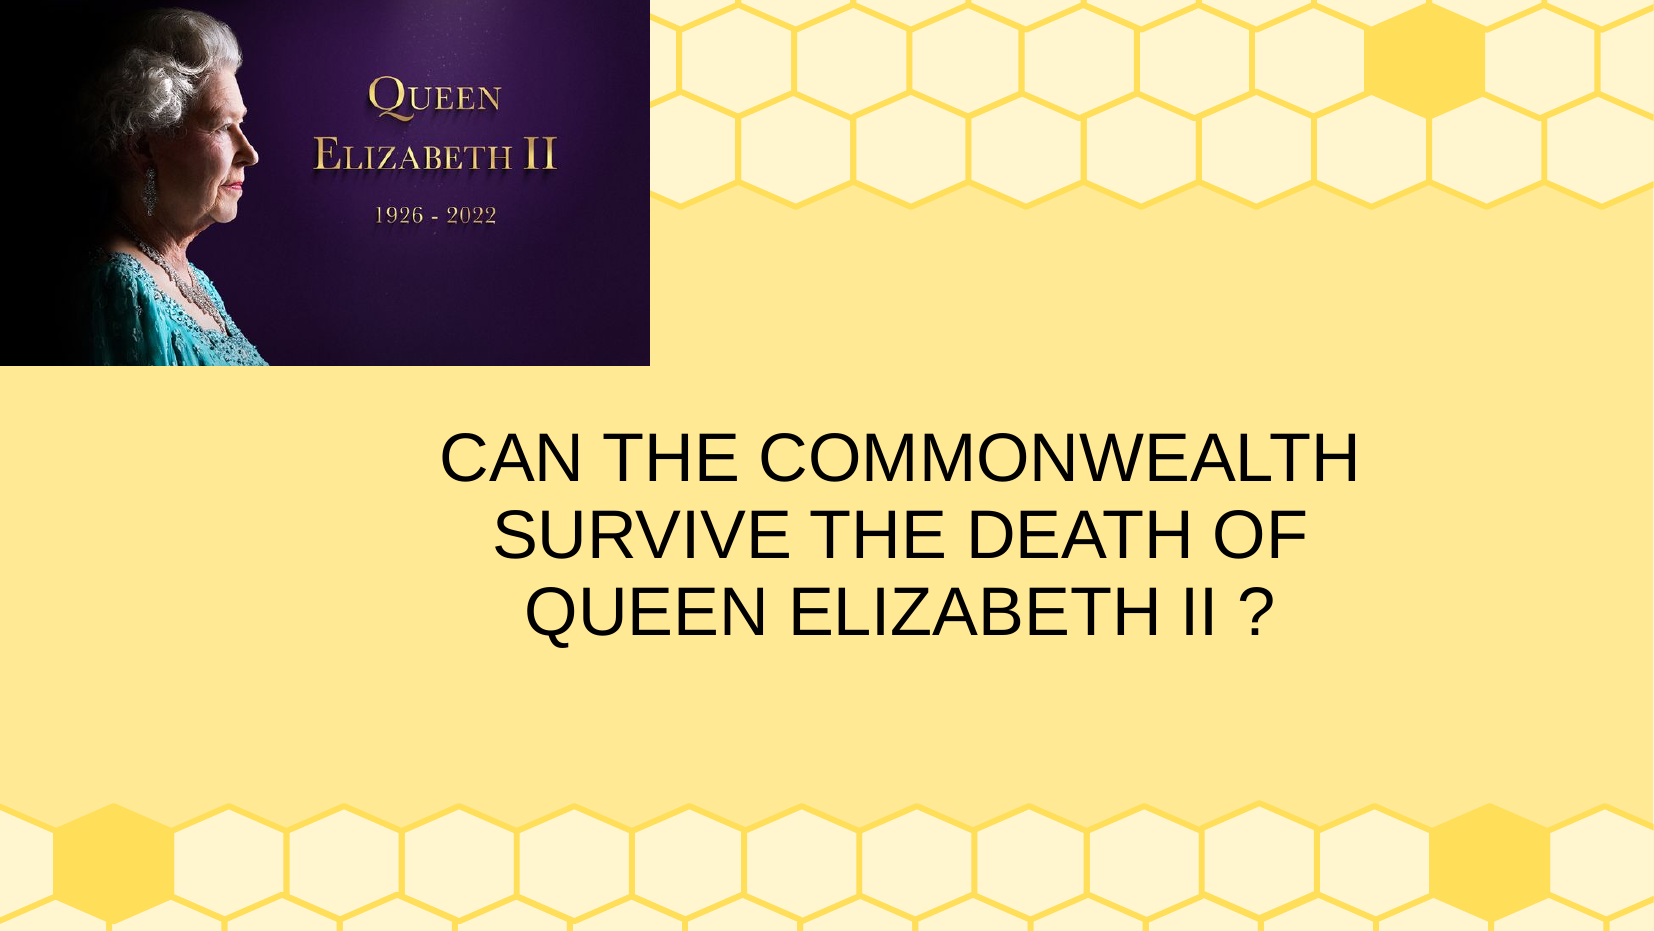

# CAN THE COMMONWEALTH SURVIVE THE DEATH OF QUEEN ELIZABETH II ?